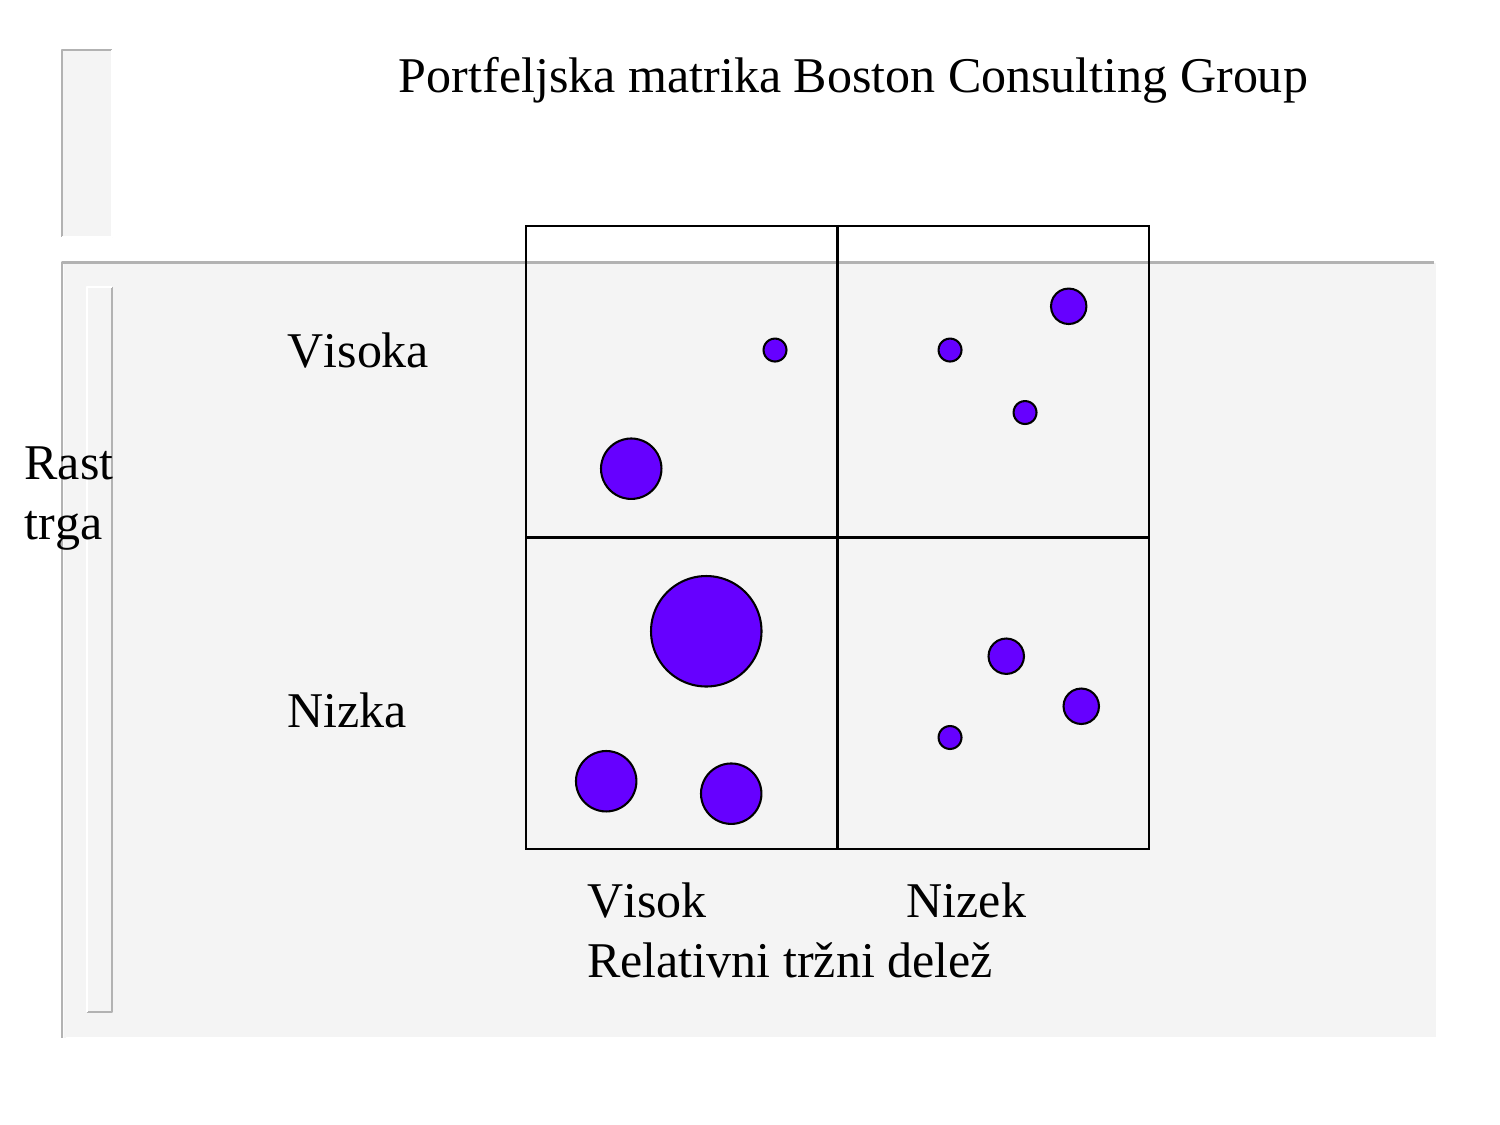

Portfeljska matrika Boston Consulting Group
Visoka
Nizka
Rast
trga
Visok Nizek
Relativni tržni delež